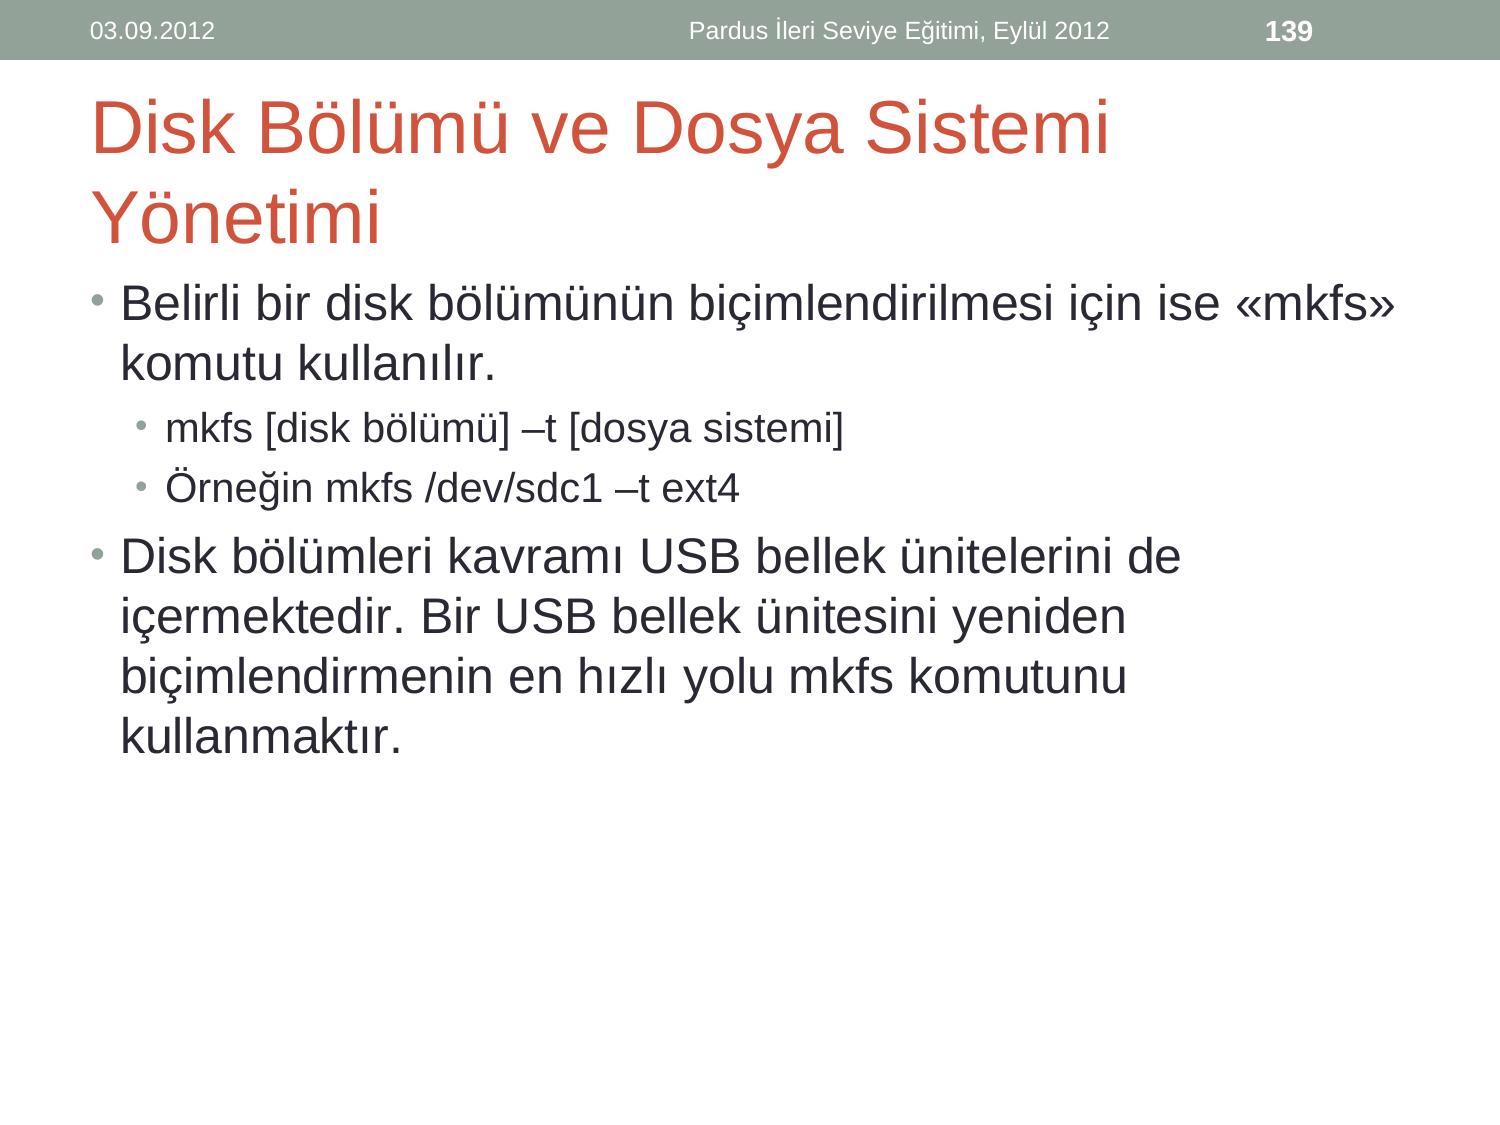

03.09.2012
Pardus İleri Seviye Eğitimi, Eylül 2012
# Disk Bölümü ve Dosya Sistemi Yönetimi
Belirli bir disk bölümünün biçimlendirilmesi için ise «mkfs» komutu kullanılır.
mkfs [disk bölümü] –t [dosya sistemi]
Örneğin mkfs /dev/sdc1 –t ext4
Disk bölümleri kavramı USB bellek ünitelerini de içermektedir. Bir USB bellek ünitesini yeniden biçimlendirmenin en hızlı yolu mkfs komutunu kullanmaktır.